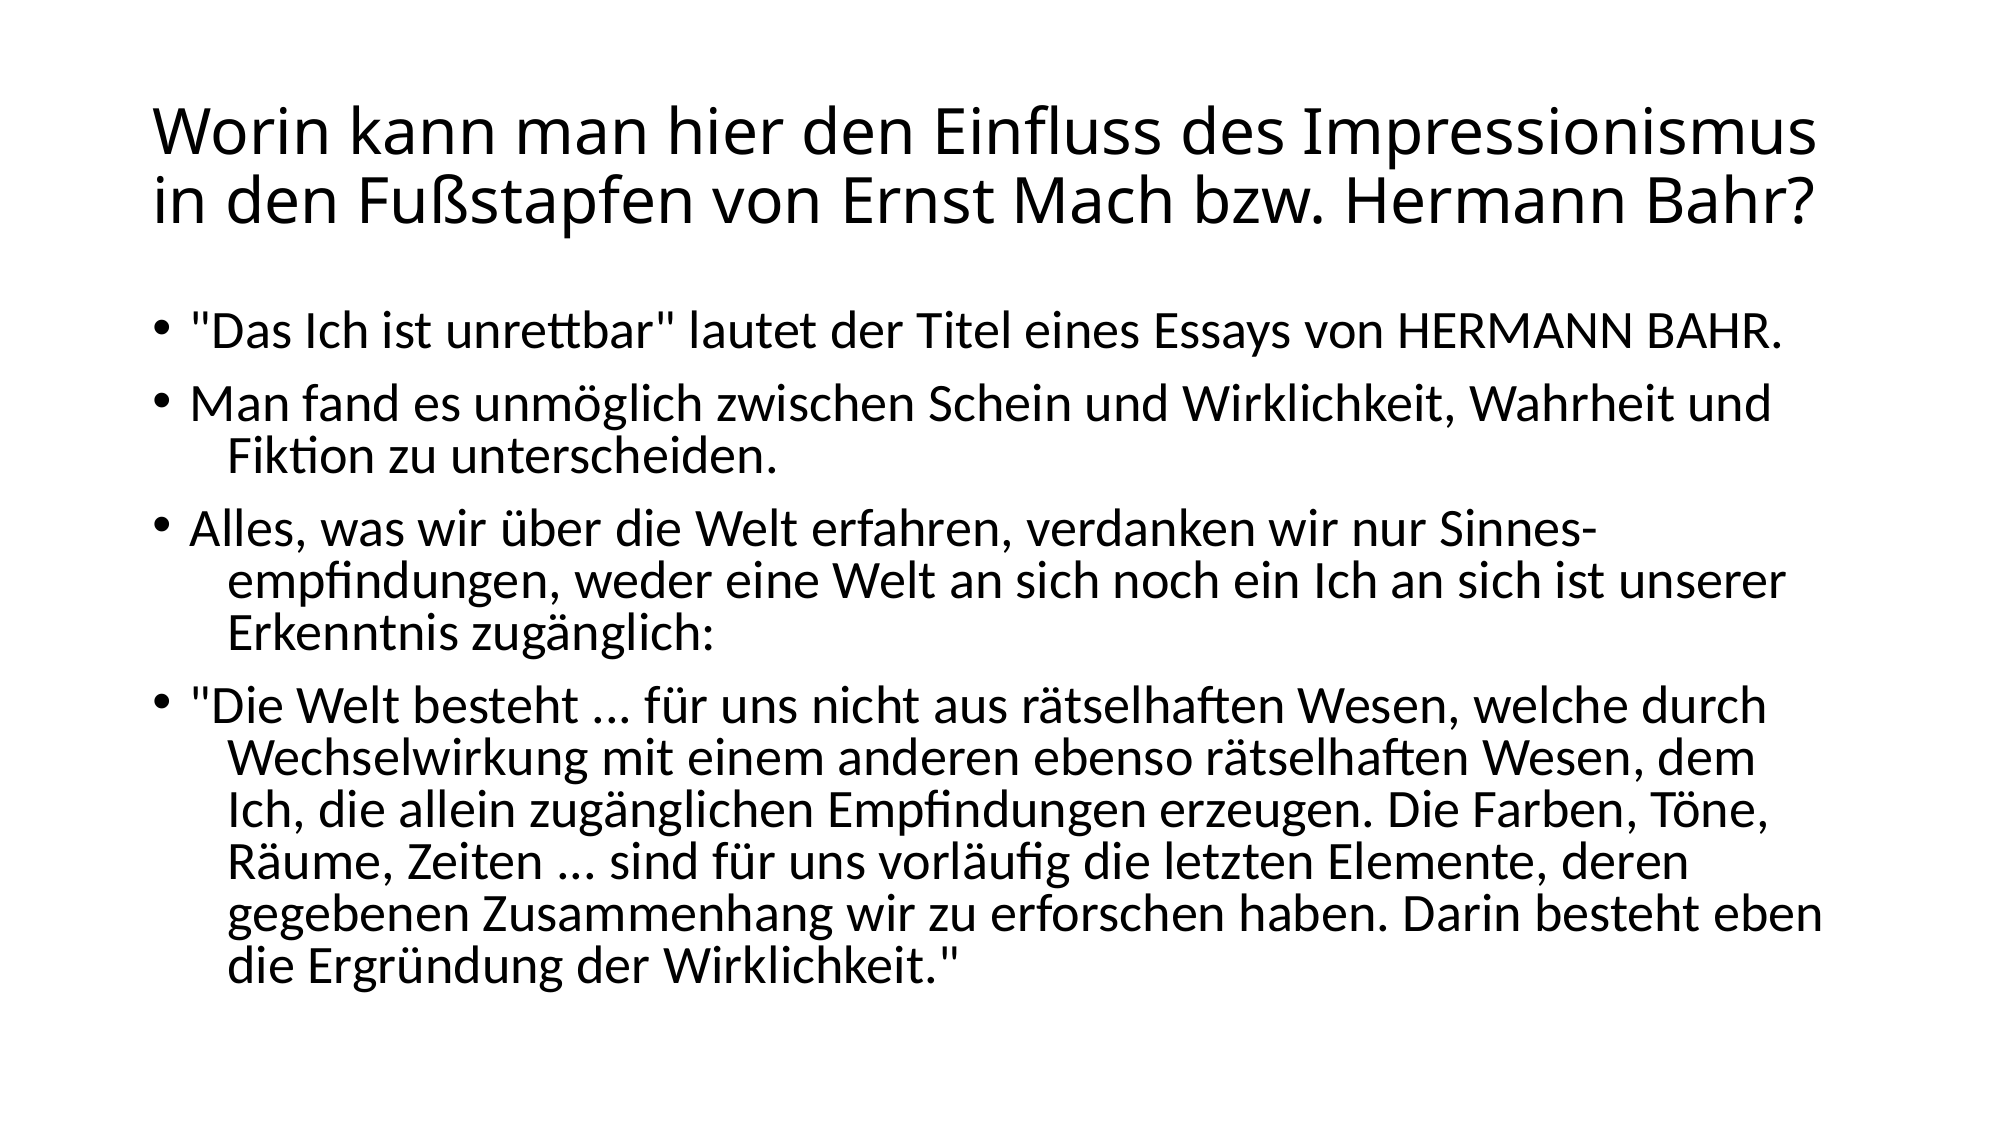

# Worin kann man hier den Einfluss des Impressionismus in den Fußstapfen von Ernst Mach bzw. Hermann Bahr?
"Das Ich ist unrettbar" lautet der Titel eines Essays von HERMANN BAHR.
Man fand es unmöglich zwischen Schein und Wirklichkeit, Wahrheit und Fiktion zu unterscheiden.
Alles, was wir über die Welt erfahren, verdanken wir nur Sinnes-empfindungen, weder eine Welt an sich noch ein Ich an sich ist unserer Erkenntnis zugänglich:
"Die Welt besteht ... für uns nicht aus rätselhaften Wesen, welche durch Wechselwirkung mit einem anderen ebenso rätselhaften Wesen, dem Ich, die allein zugänglichen Empfindungen erzeugen. Die Farben, Töne, Räume, Zeiten ... sind für uns vorläufig die letzten Elemente, deren gegebenen Zusammenhang wir zu erforschen haben. Darin besteht eben die Ergründung der Wirklichkeit."